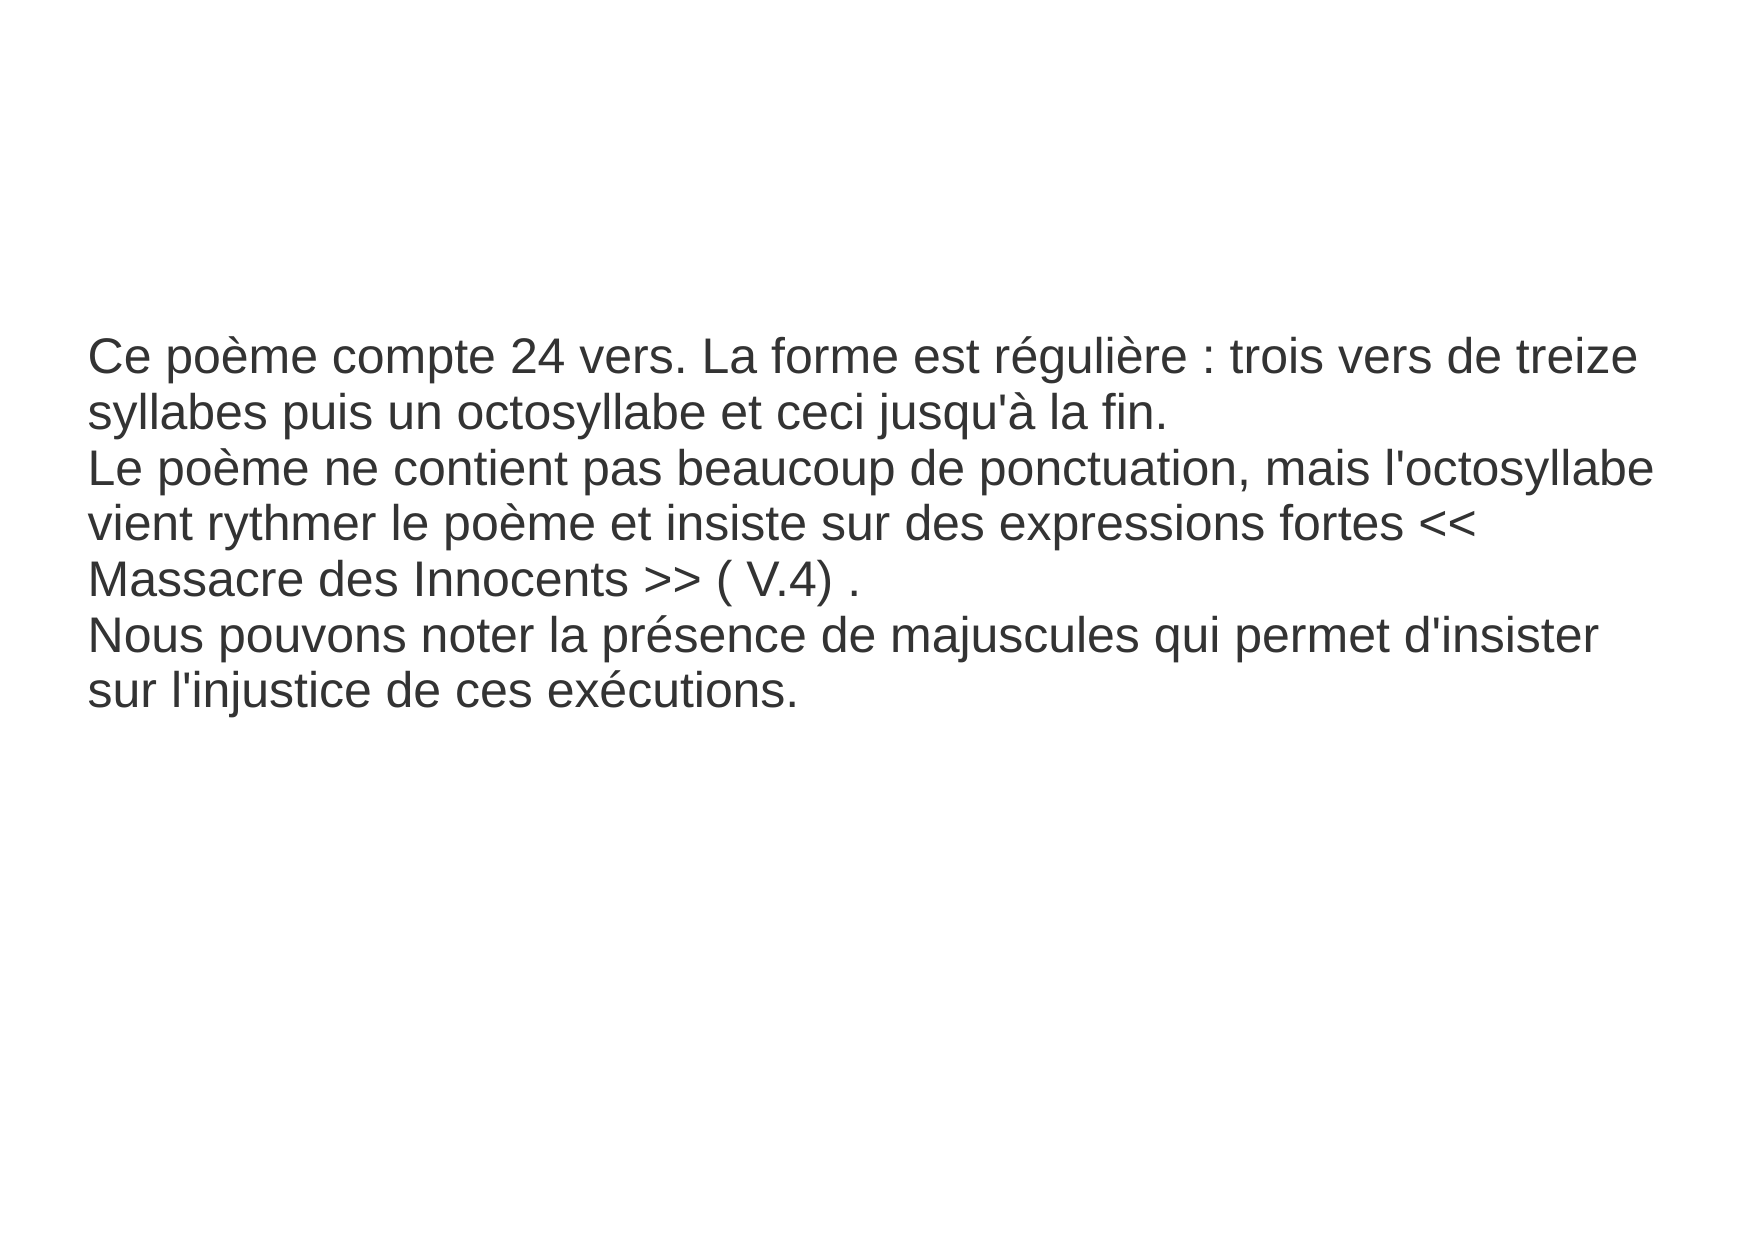

# Ce poème compte 24 vers. La forme est régulière : trois vers de treize syllabes puis un octosyllabe et ceci jusqu'à la fin.
Le poème ne contient pas beaucoup de ponctuation, mais l'octosyllabe vient rythmer le poème et insiste sur des expressions fortes << Massacre des Innocents >> ( V.4) .
Nous pouvons noter la présence de majuscules qui permet d'insister sur l'injustice de ces exécutions.